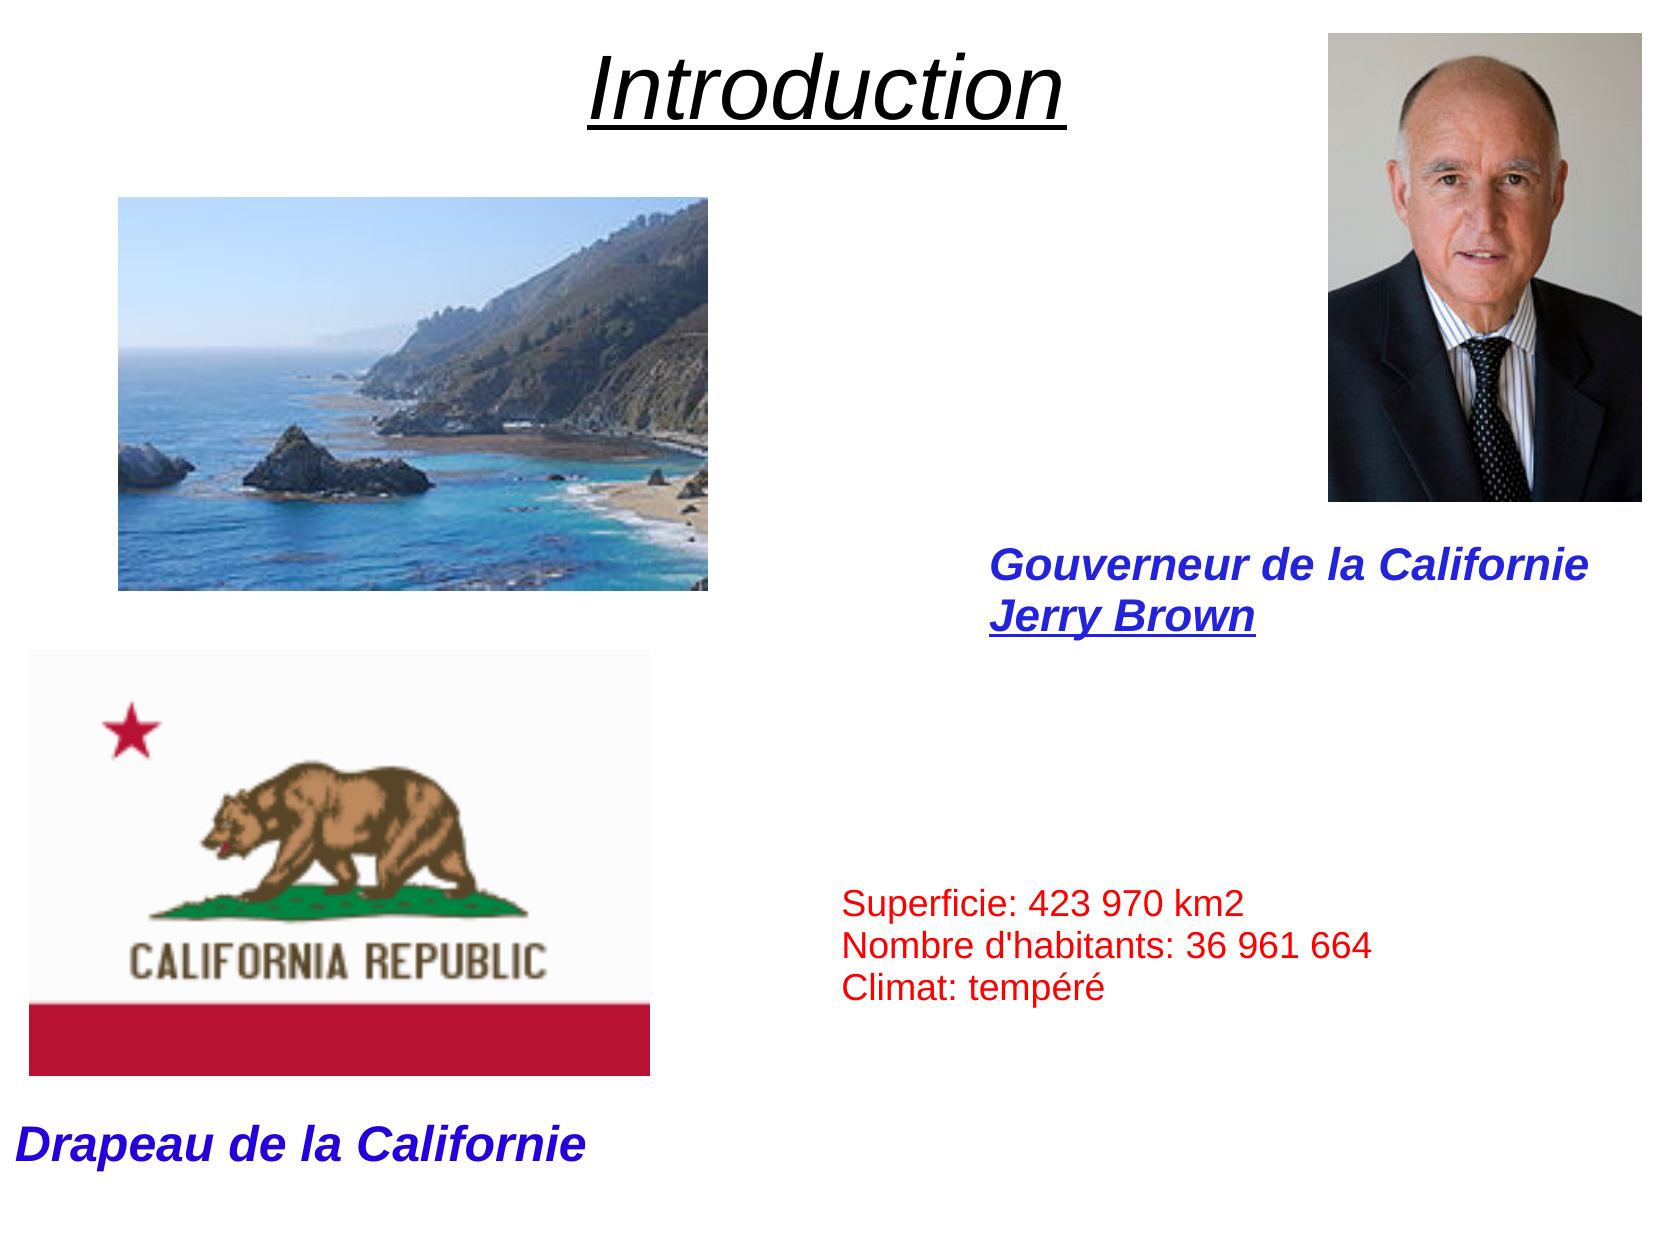

Introduction
Gouverneur de la Californie
Jerry Brown
Superficie: 423 970 km2
Nombre d'habitants: 36 961 664
Climat: tempéré
Drapeau de la Californie